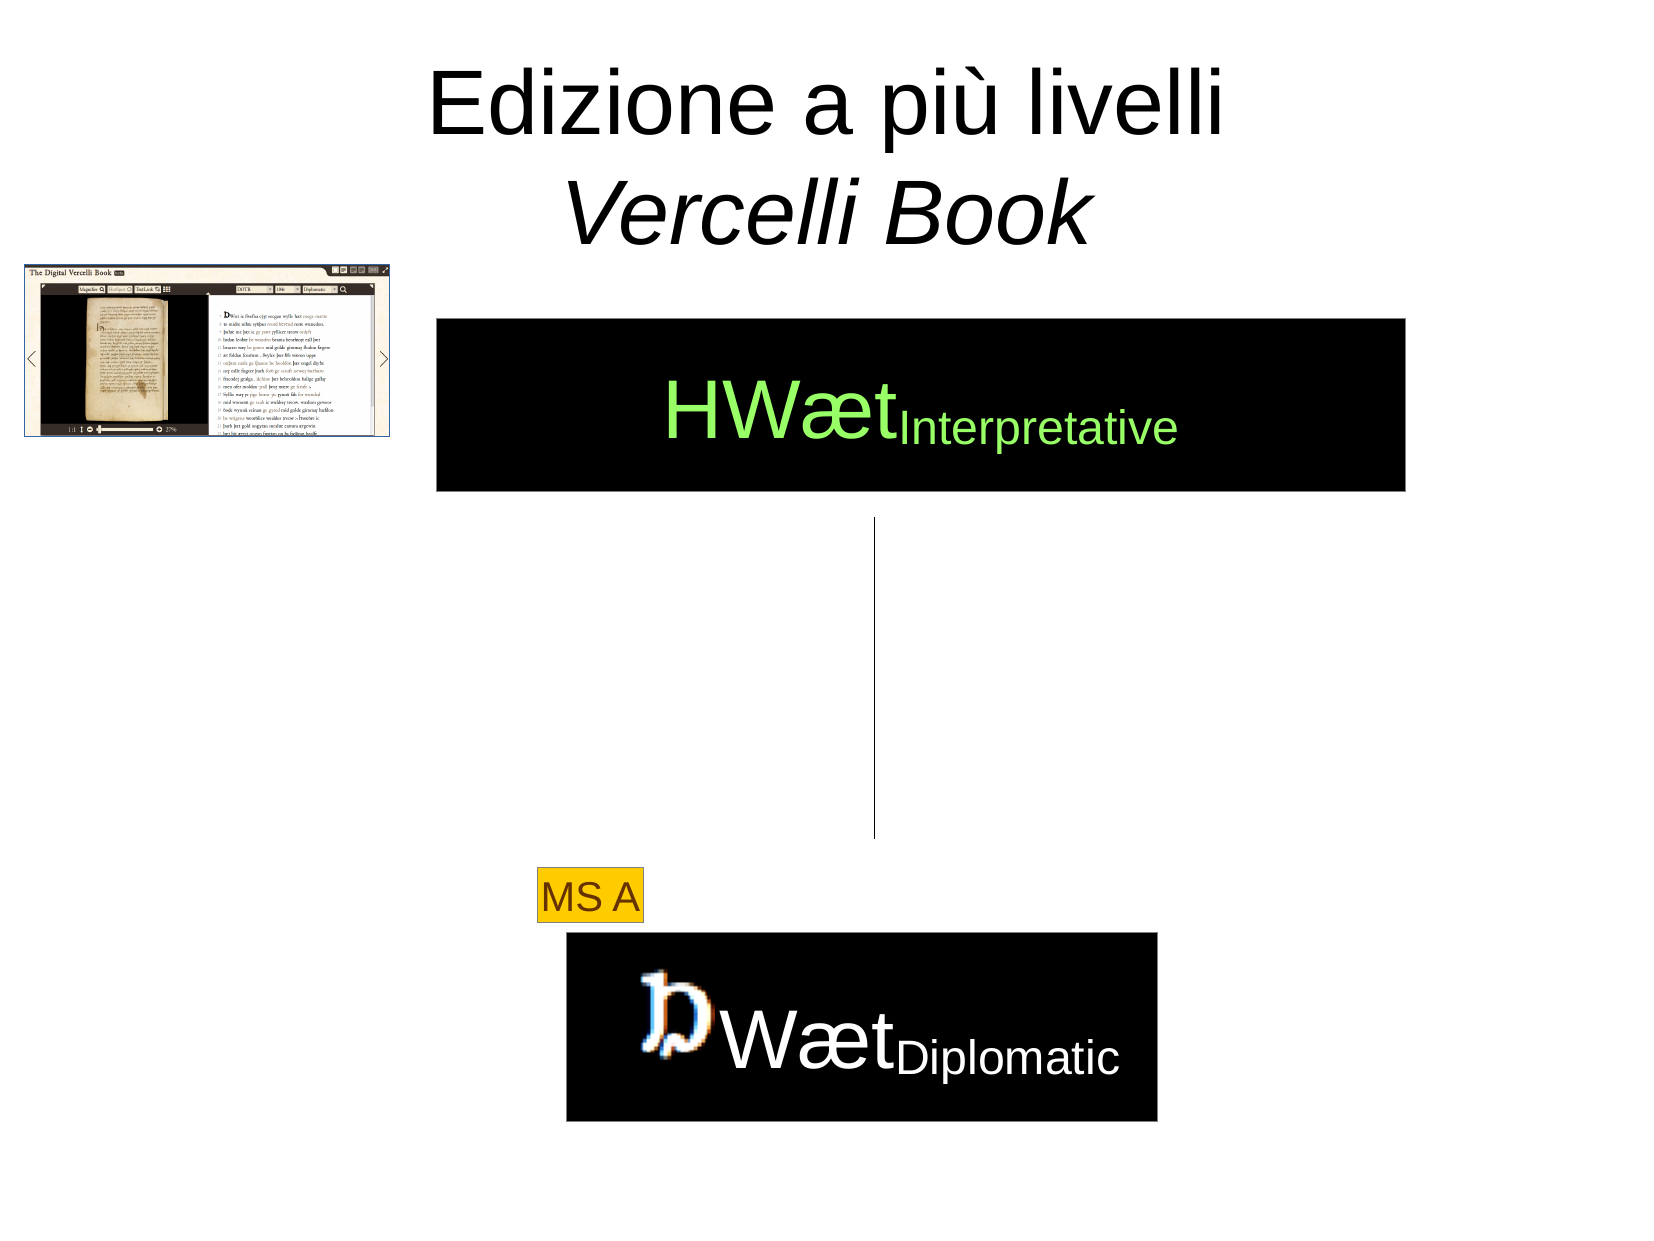

Edizione a più livelli
Vercelli Book
HWætInterpretative
MS A
 WætDiplomatic